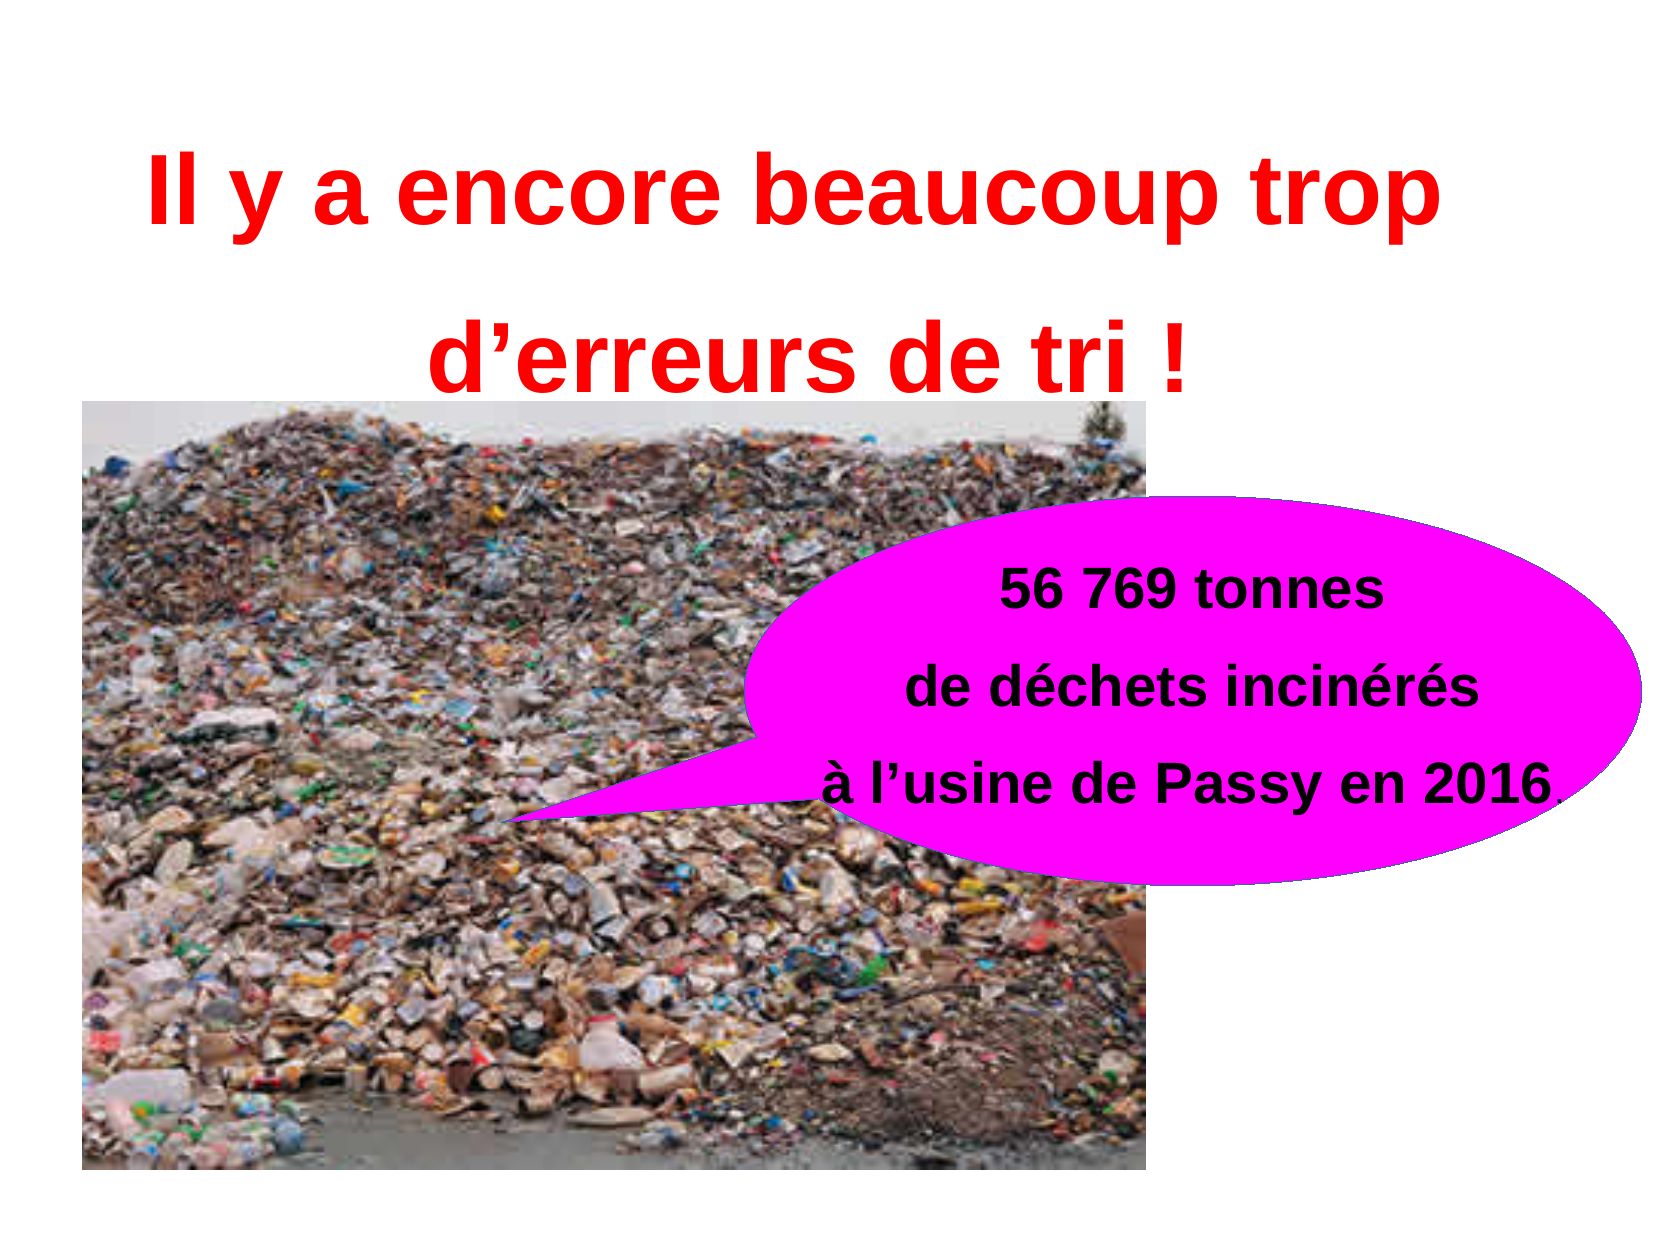

Il y a encore beaucoup trop
d’erreurs de tri !
56 769 tonnes
de déchets incinérés
à l’usine de Passy en 2016.